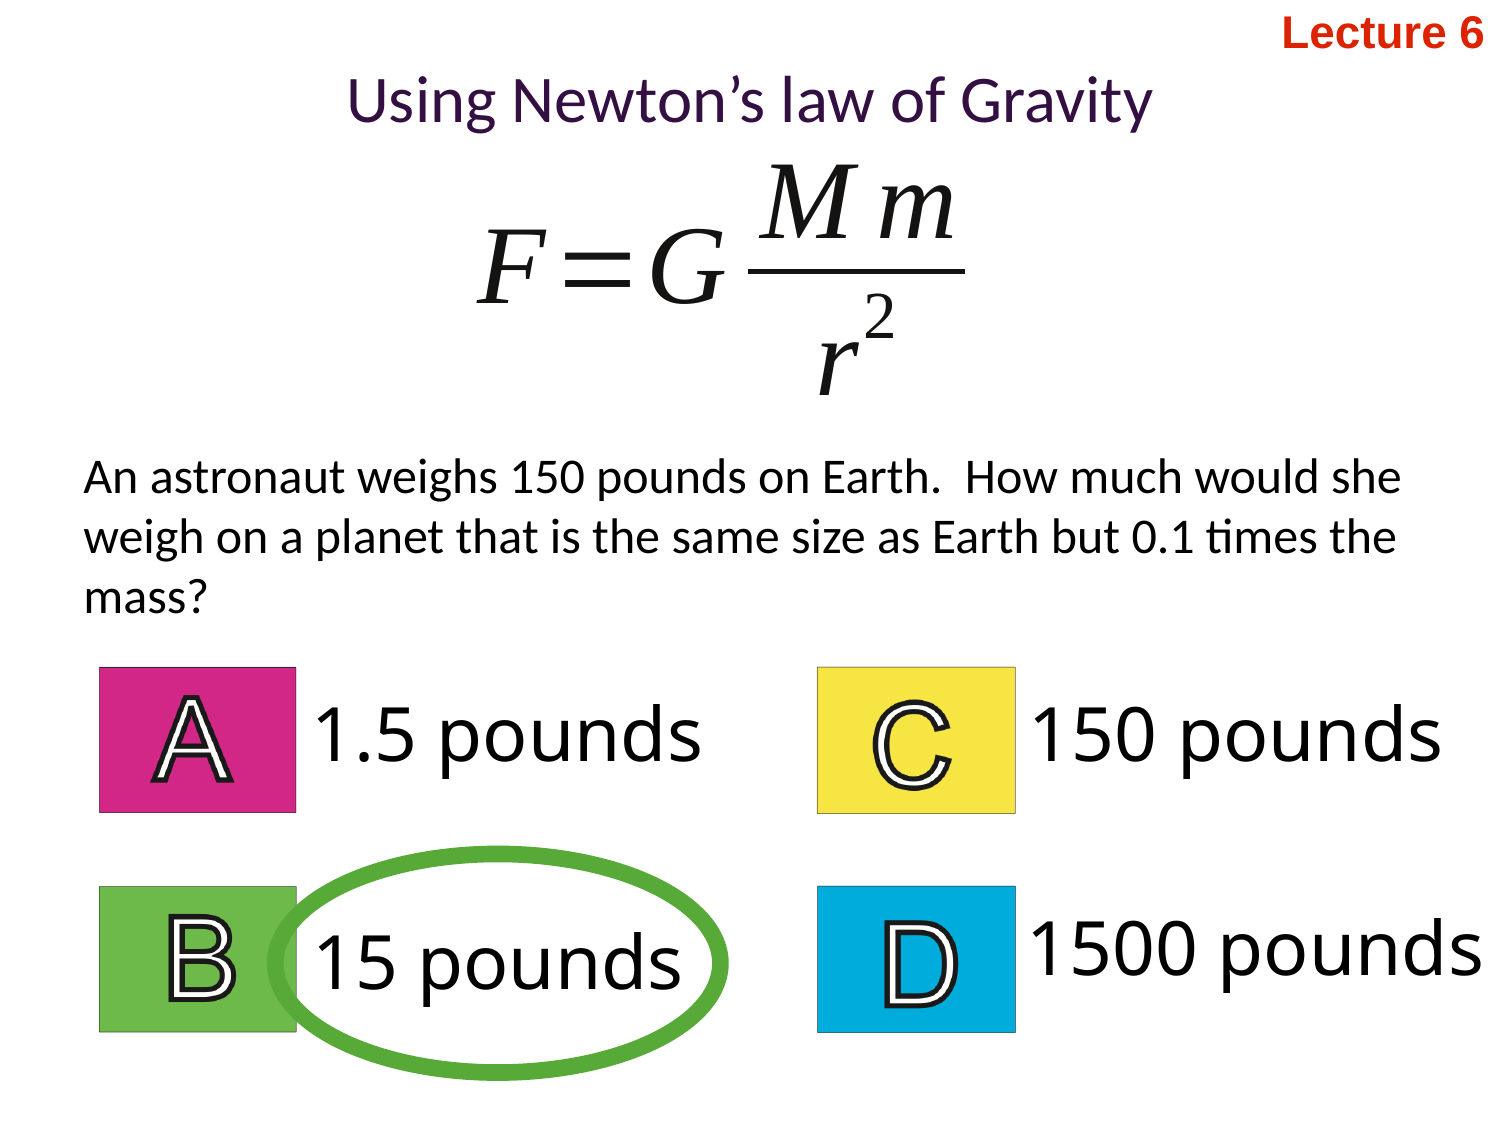

Lecture 6
Using Newton’s law of Gravity
An astronaut weighs 150 pounds on Earth. How much would she weigh on a planet that is the same size as Earth but 0.1 times the mass?
1.5 pounds
150 pounds
1500 pounds
15 pounds